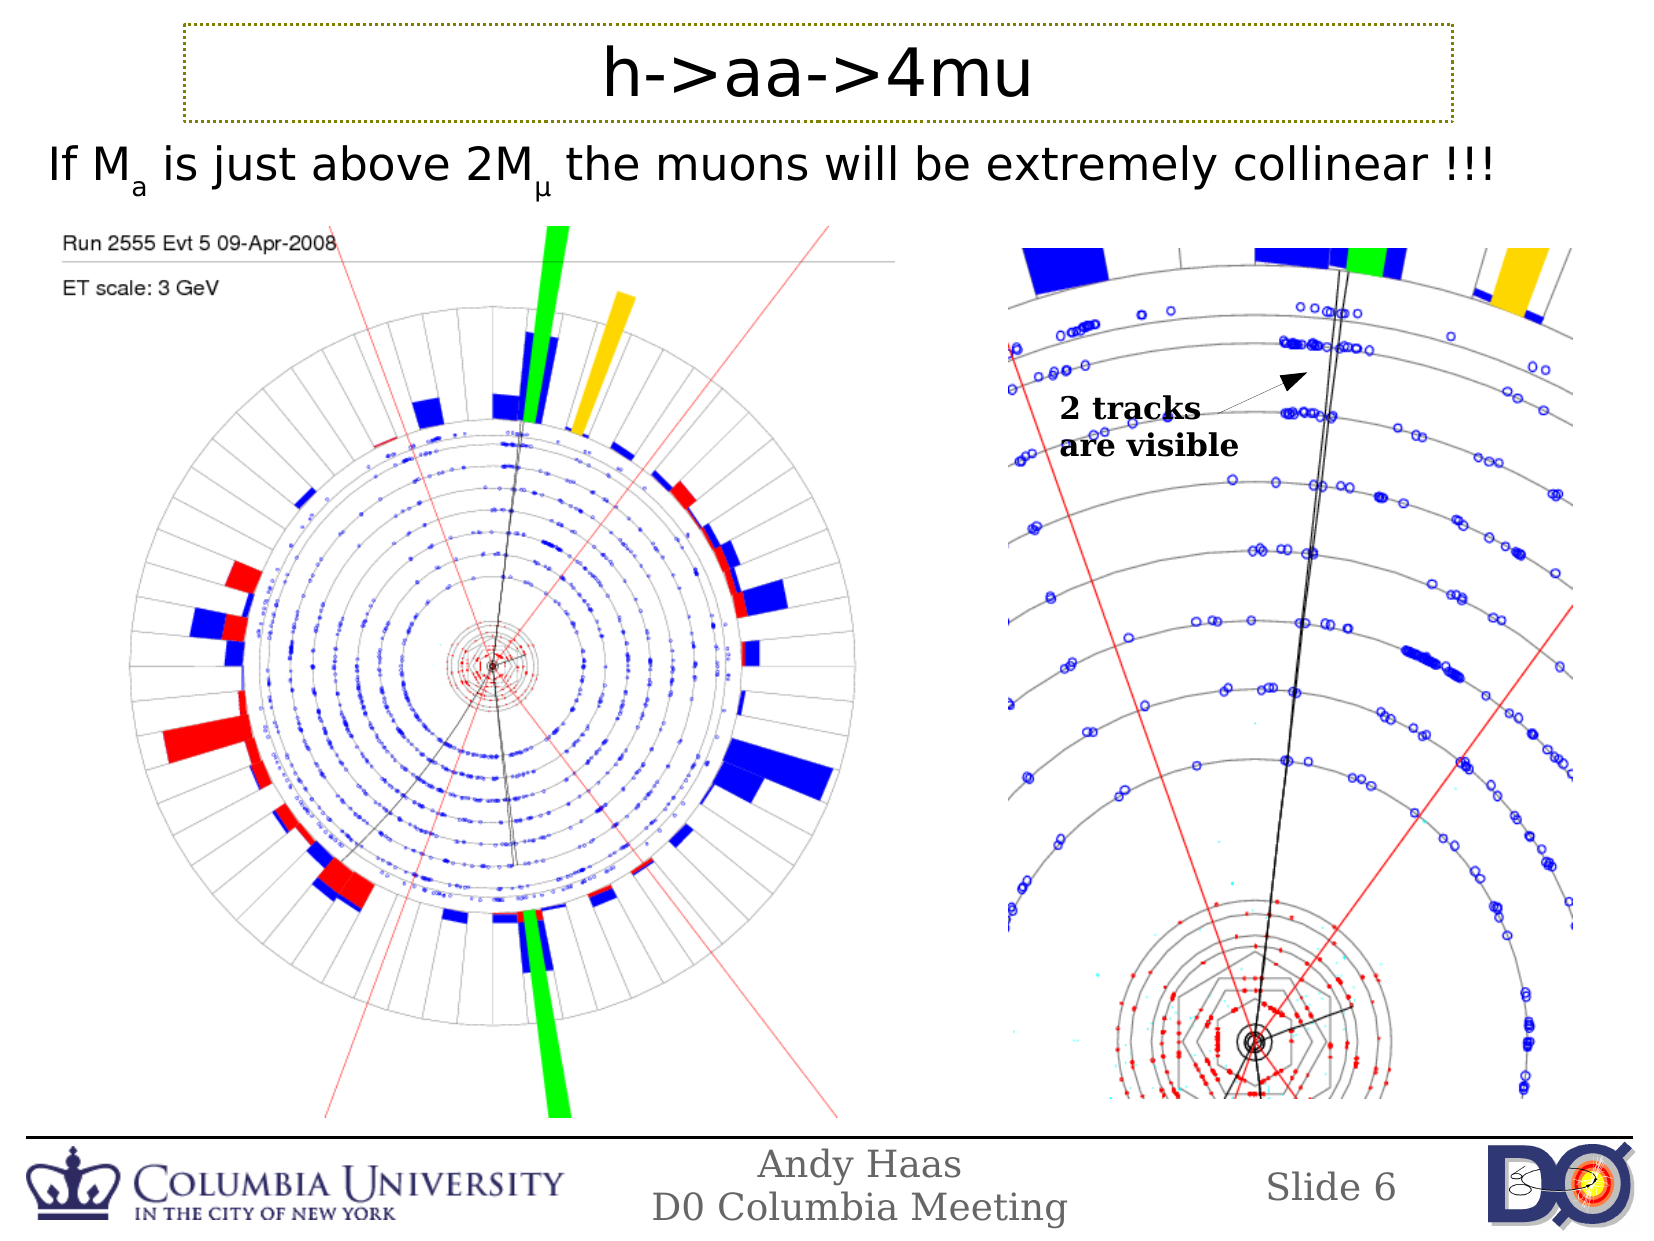

# h->aa->4mu
If Ma is just above 2Mµ the muons will be extremely collinear !!!
2 tracks
are visible